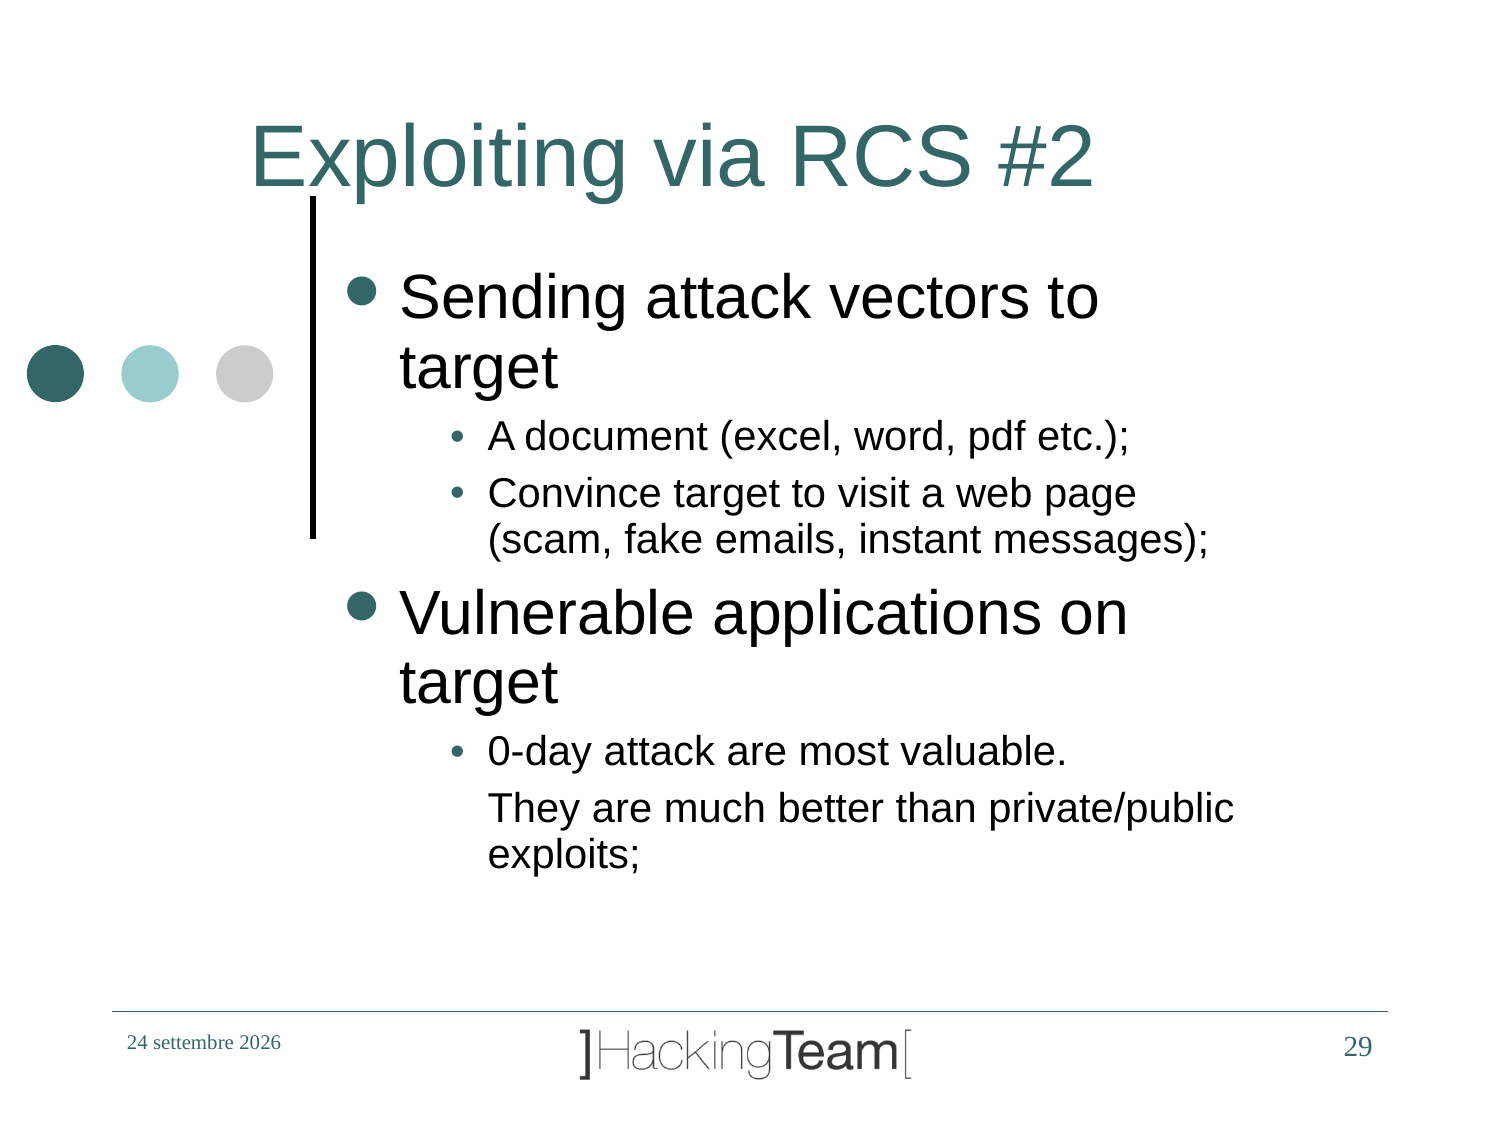

# Exploiting via RCS #2
Sending attack vectors to target
A document (excel, word, pdf etc.);
Convince target to visit a web page (scam, fake emails, instant messages);
Vulnerable applications on target
0-day attack are most valuable.
They are much better than private/public exploits;
29